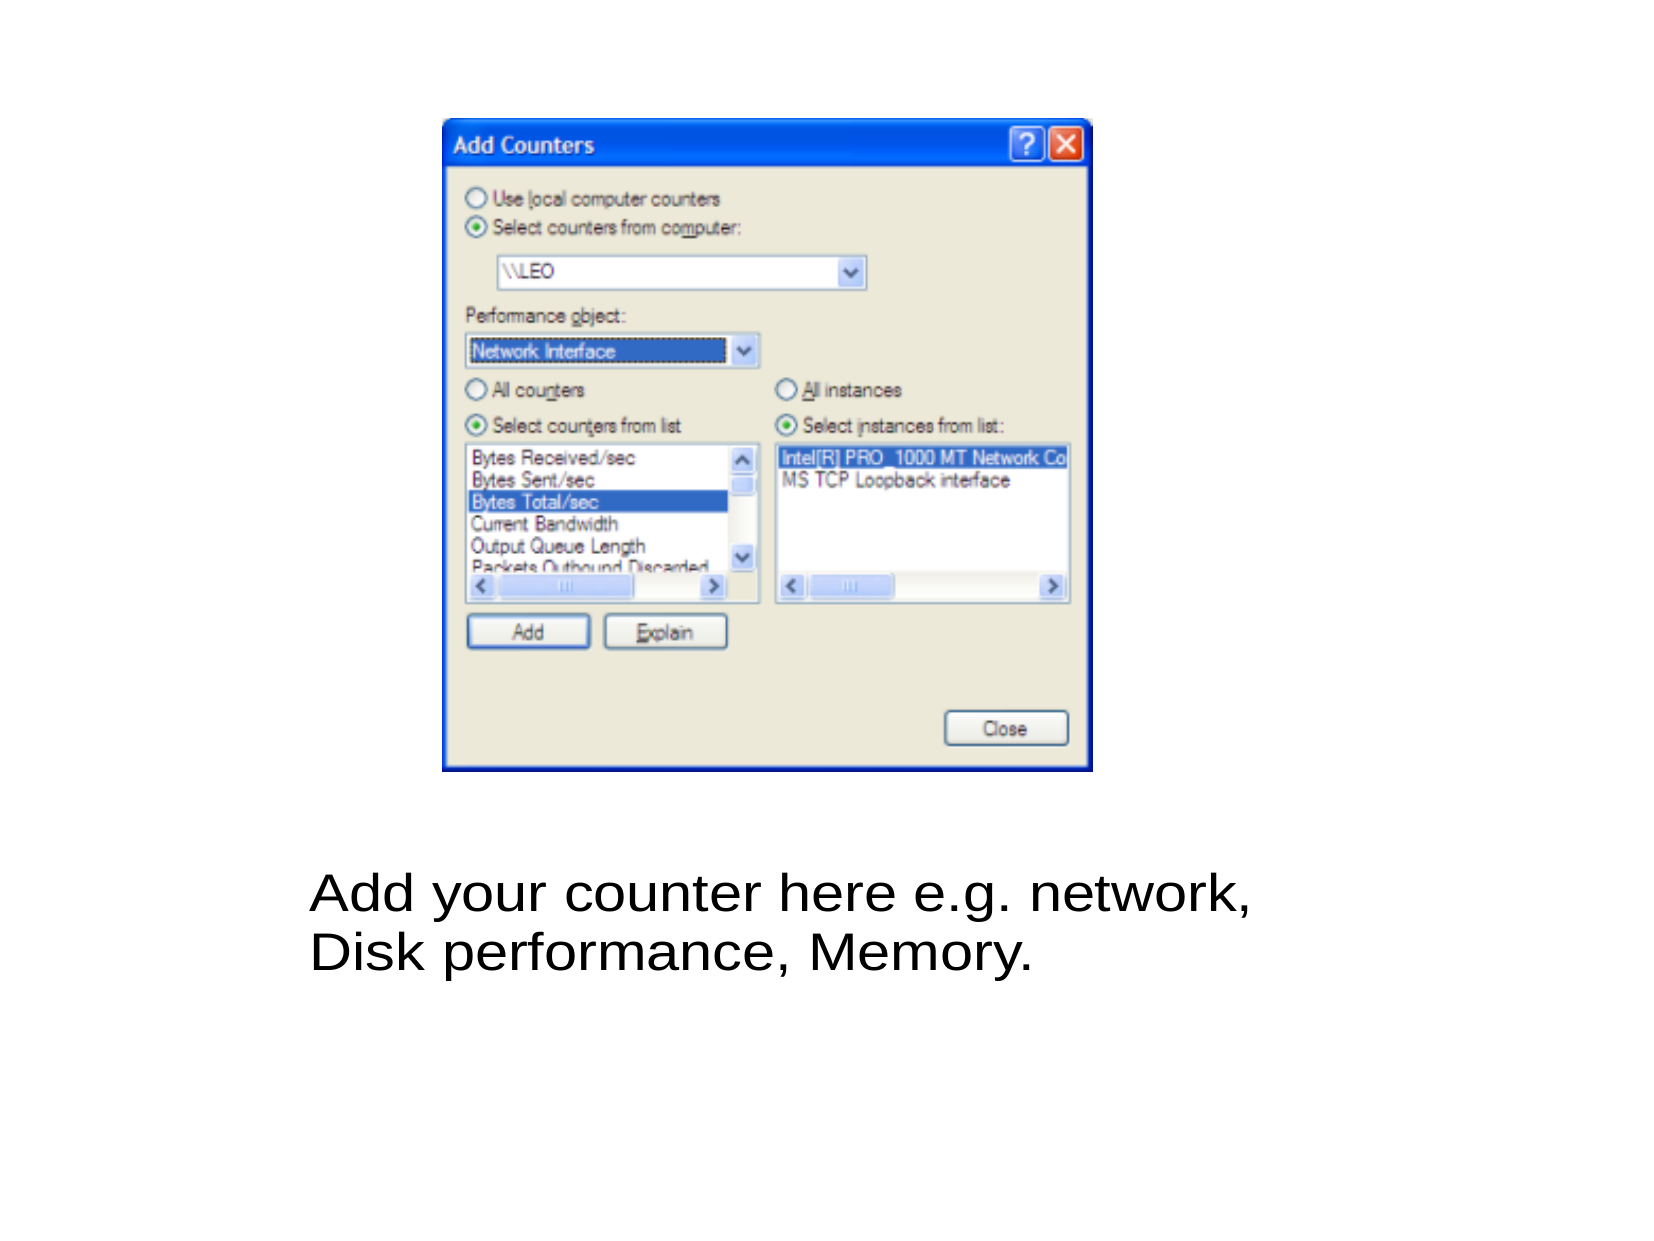

Add your counter here e.g. network,
Disk performance, Memory.